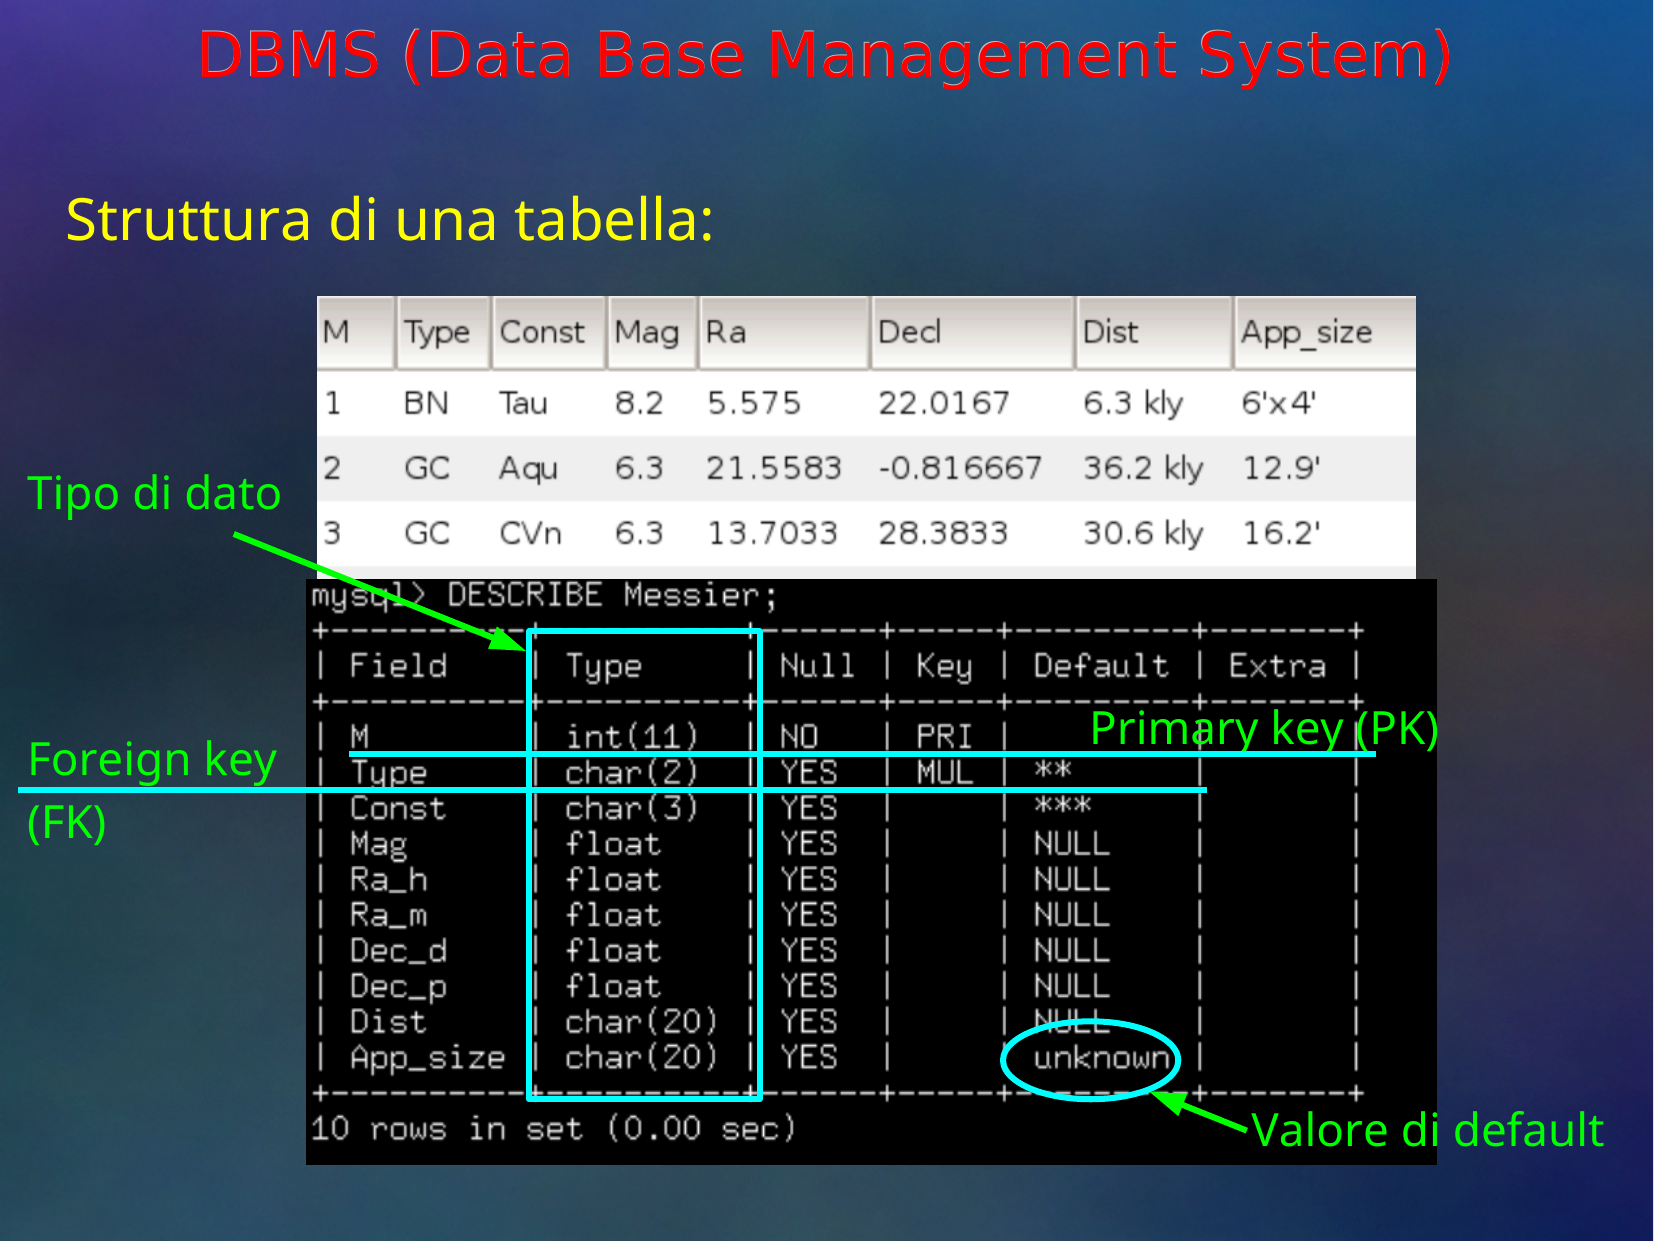

Struttura di una tabella:
Tipo di dato
Primary key (PK)
Foreign key (FK)
Valore di default